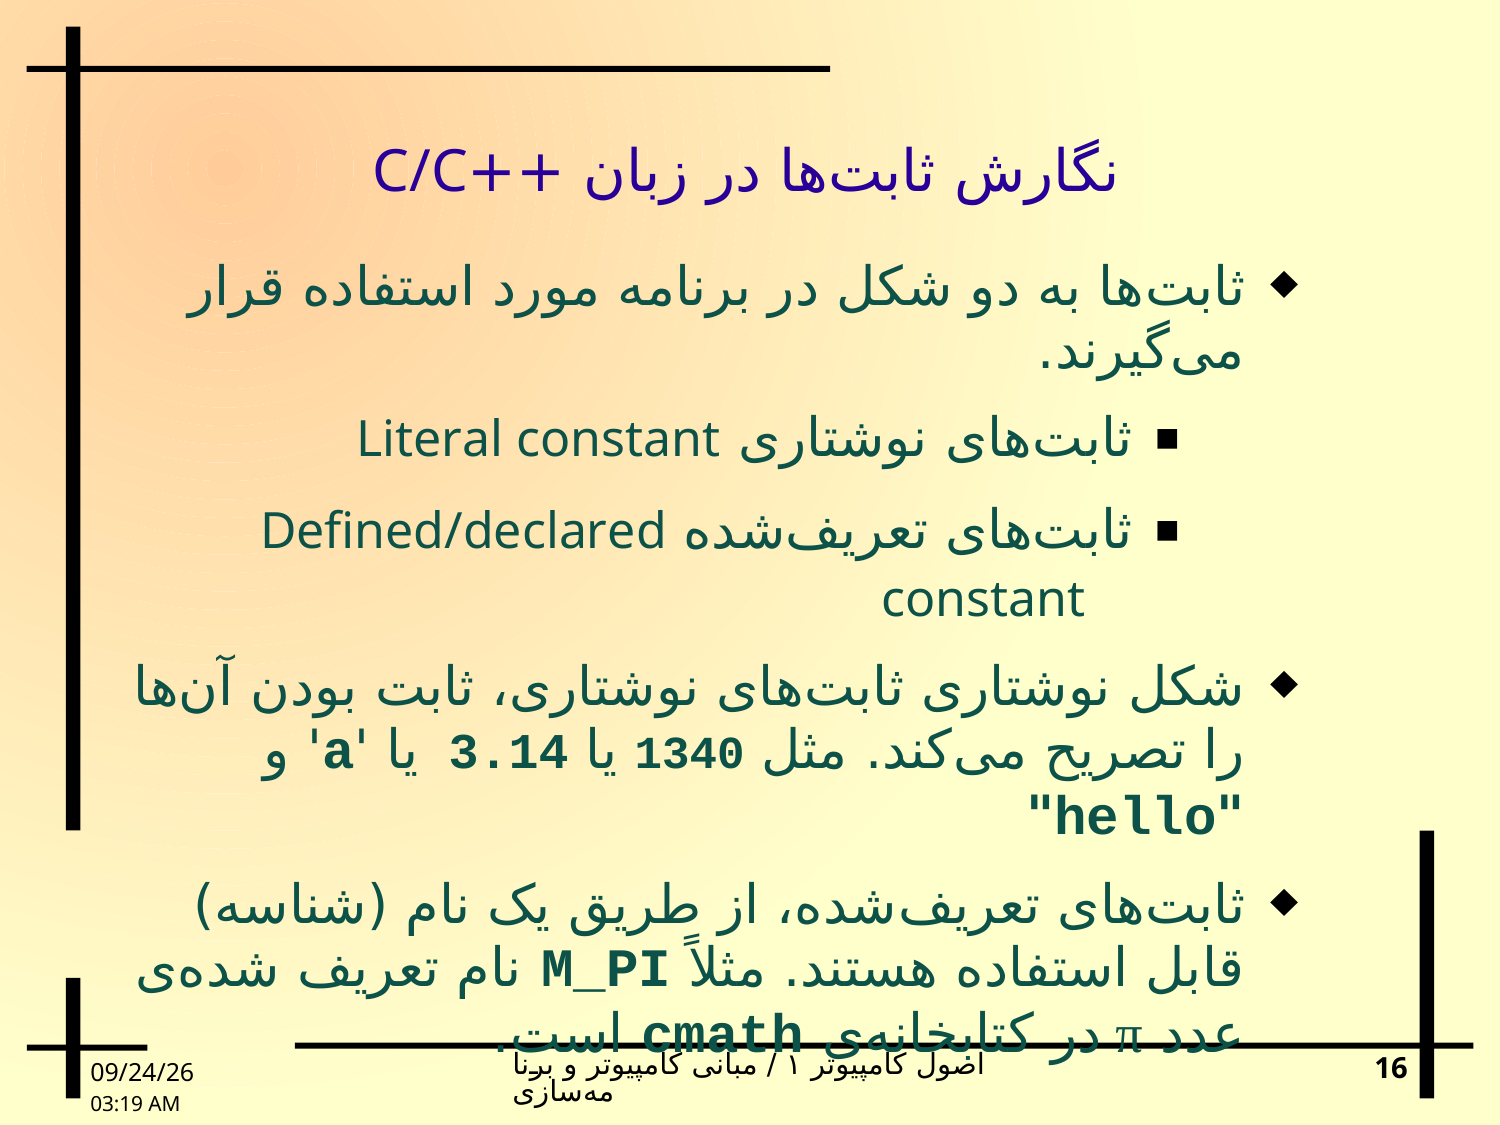

نگارش ثابت‌ها در زبان ++C/C
# ثابت‌ها به دو شکل در برنامه مورد استفاده قرار می‌گیرند.
ثابت‌های نوشتاری Literal constant
ثابت‌های تعریف‌شده Defined/declared constant
شکل نوشتاری ثابت‌های نوشتاری، ثابت بودن آن‌ها را تصریح می‌کند. مثل 1340 یا 3.14 یا 'a' و "hello"
ثابت‌های تعریف‌شده، از طریق یک نام (شناسه) قابل استفاده هستند. مثلاً M_PI نام تعریف شده‌ی عدد π در کتابخانه‌ی cmath است.
اصول کامپیوتر ۱ / مبانی کامپیوتر و برنامه‌سازی
16